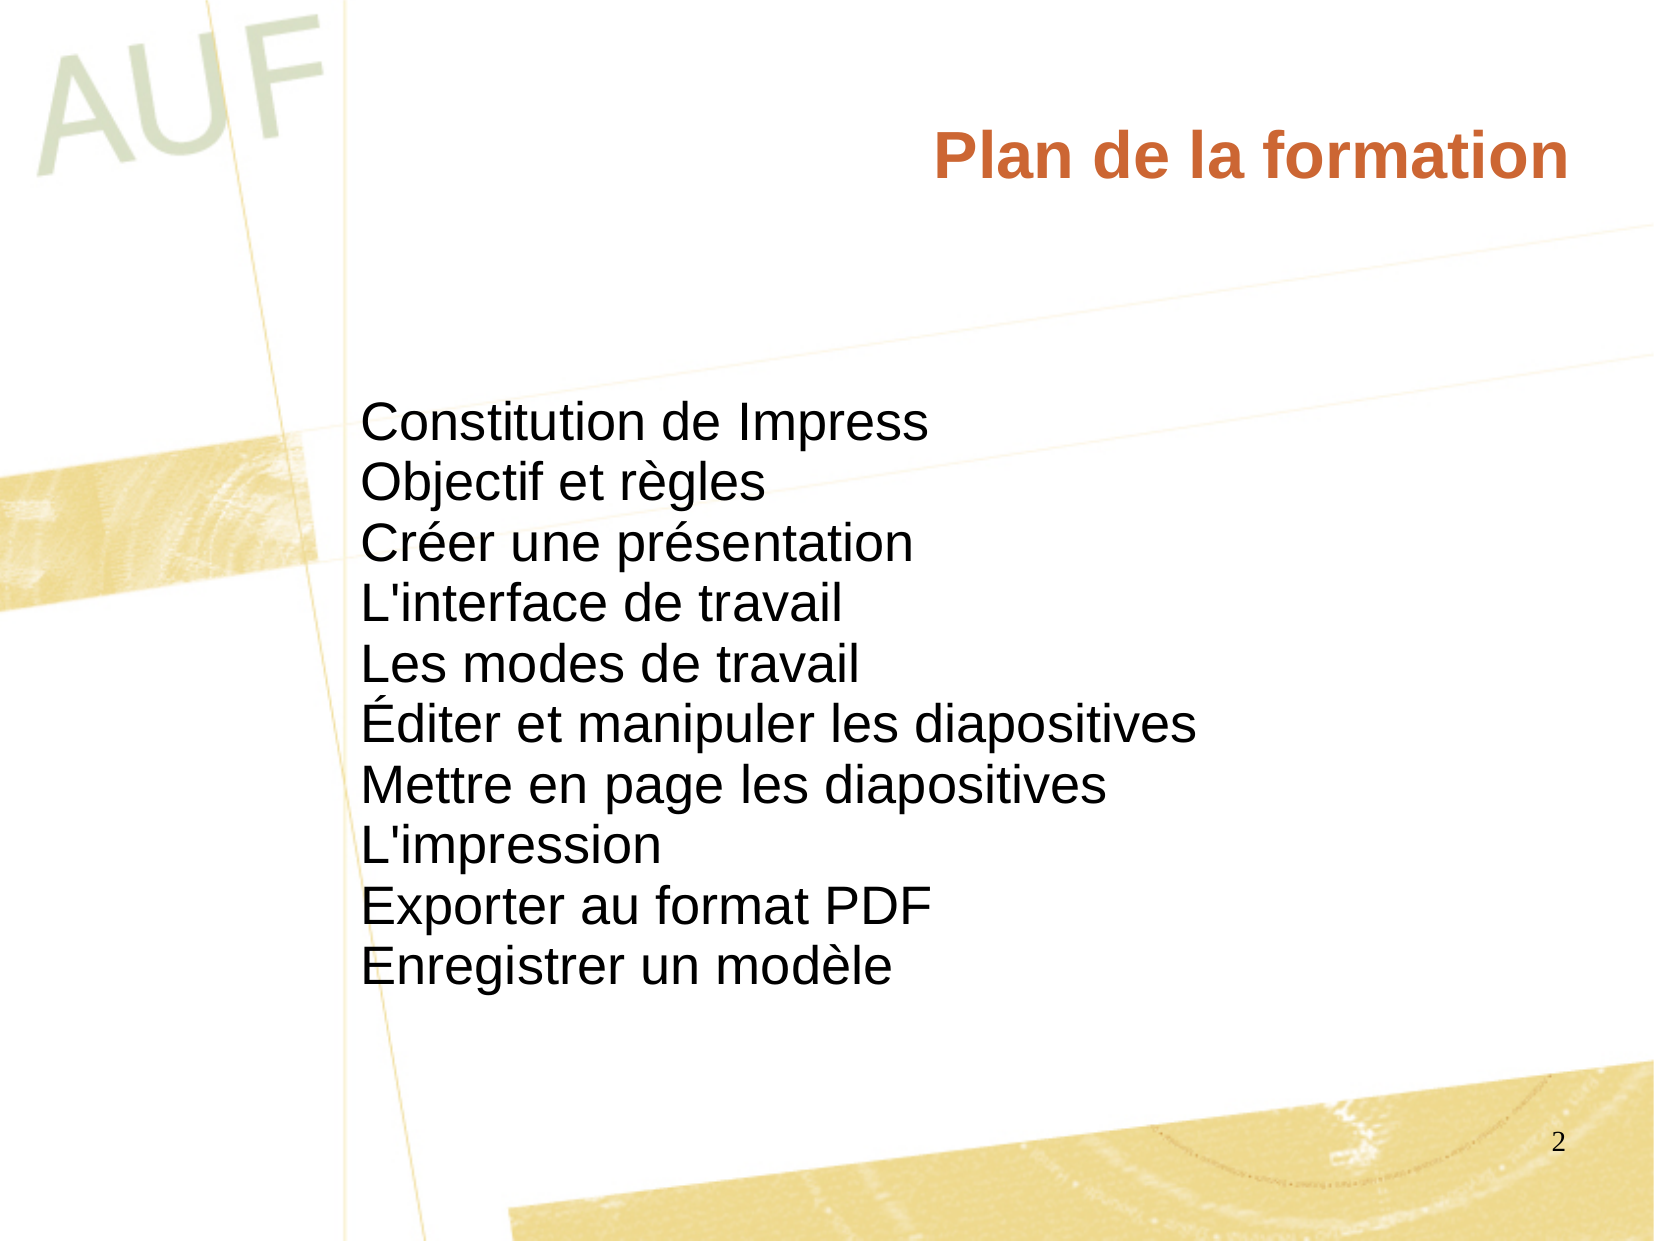

# Plan de la formation
Constitution de Impress
Objectif et règles
Créer une présentation
L'interface de travail
Les modes de travail
Éditer et manipuler les diapositives
Mettre en page les diapositives
L'impression
Exporter au format PDF
Enregistrer un modèle
2